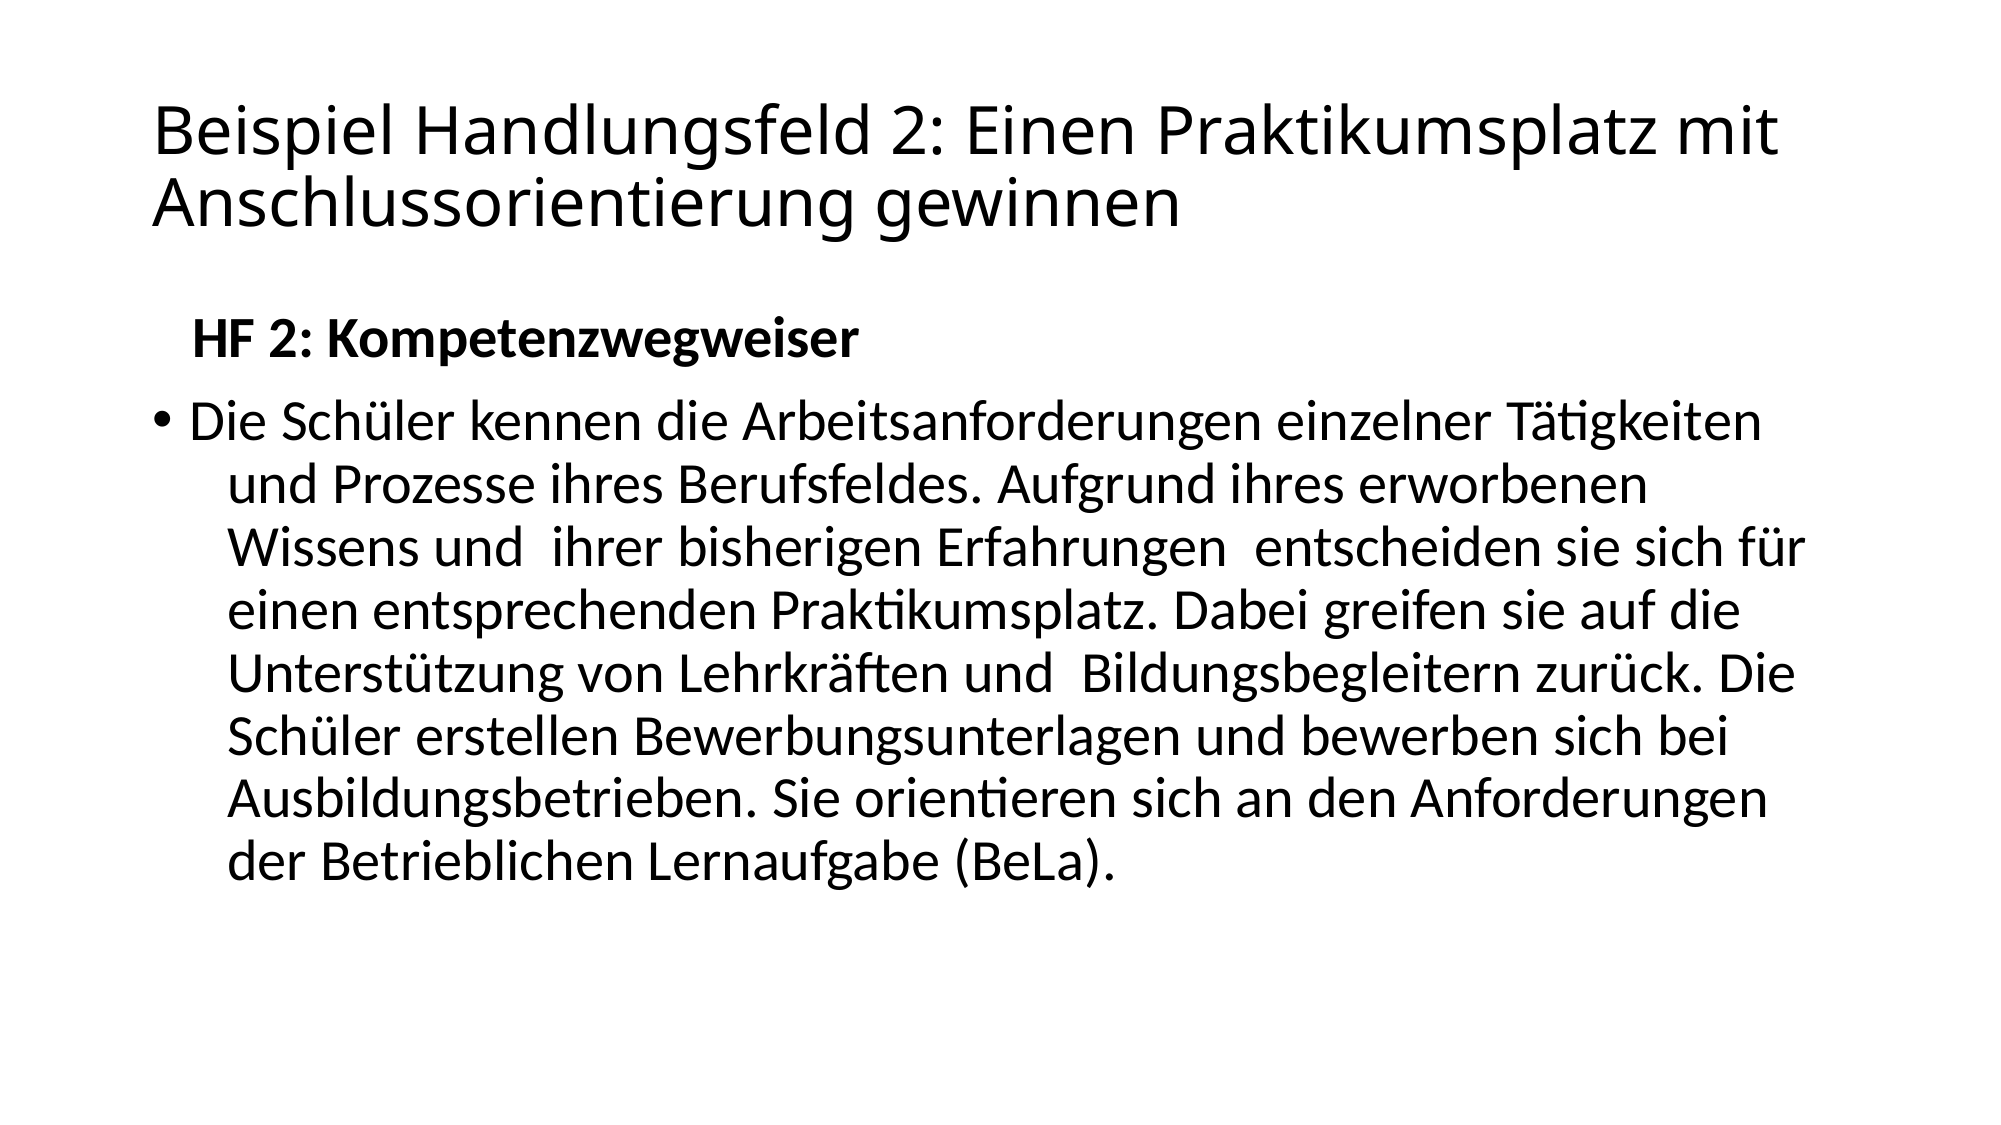

# Beispiel Handlungsfeld 2: Einen Praktikumsplatz mit Anschlussorientierung gewinnen
 HF 2: Kompetenzwegweiser
Die Schüler kennen die Arbeitsanforderungen einzelner Tätigkeiten und Prozesse ihres Berufsfeldes. Aufgrund ihres erworbenen Wissens und ihrer bisherigen Erfahrungen entscheiden sie sich für einen entsprechenden Praktikumsplatz. Dabei greifen sie auf die Unterstützung von Lehrkräften und Bildungsbegleitern zurück. Die Schüler erstellen Bewerbungsunterlagen und bewerben sich bei Ausbildungsbetrieben. Sie orientieren sich an den Anforderungen der Betrieblichen Lernaufgabe (BeLa).